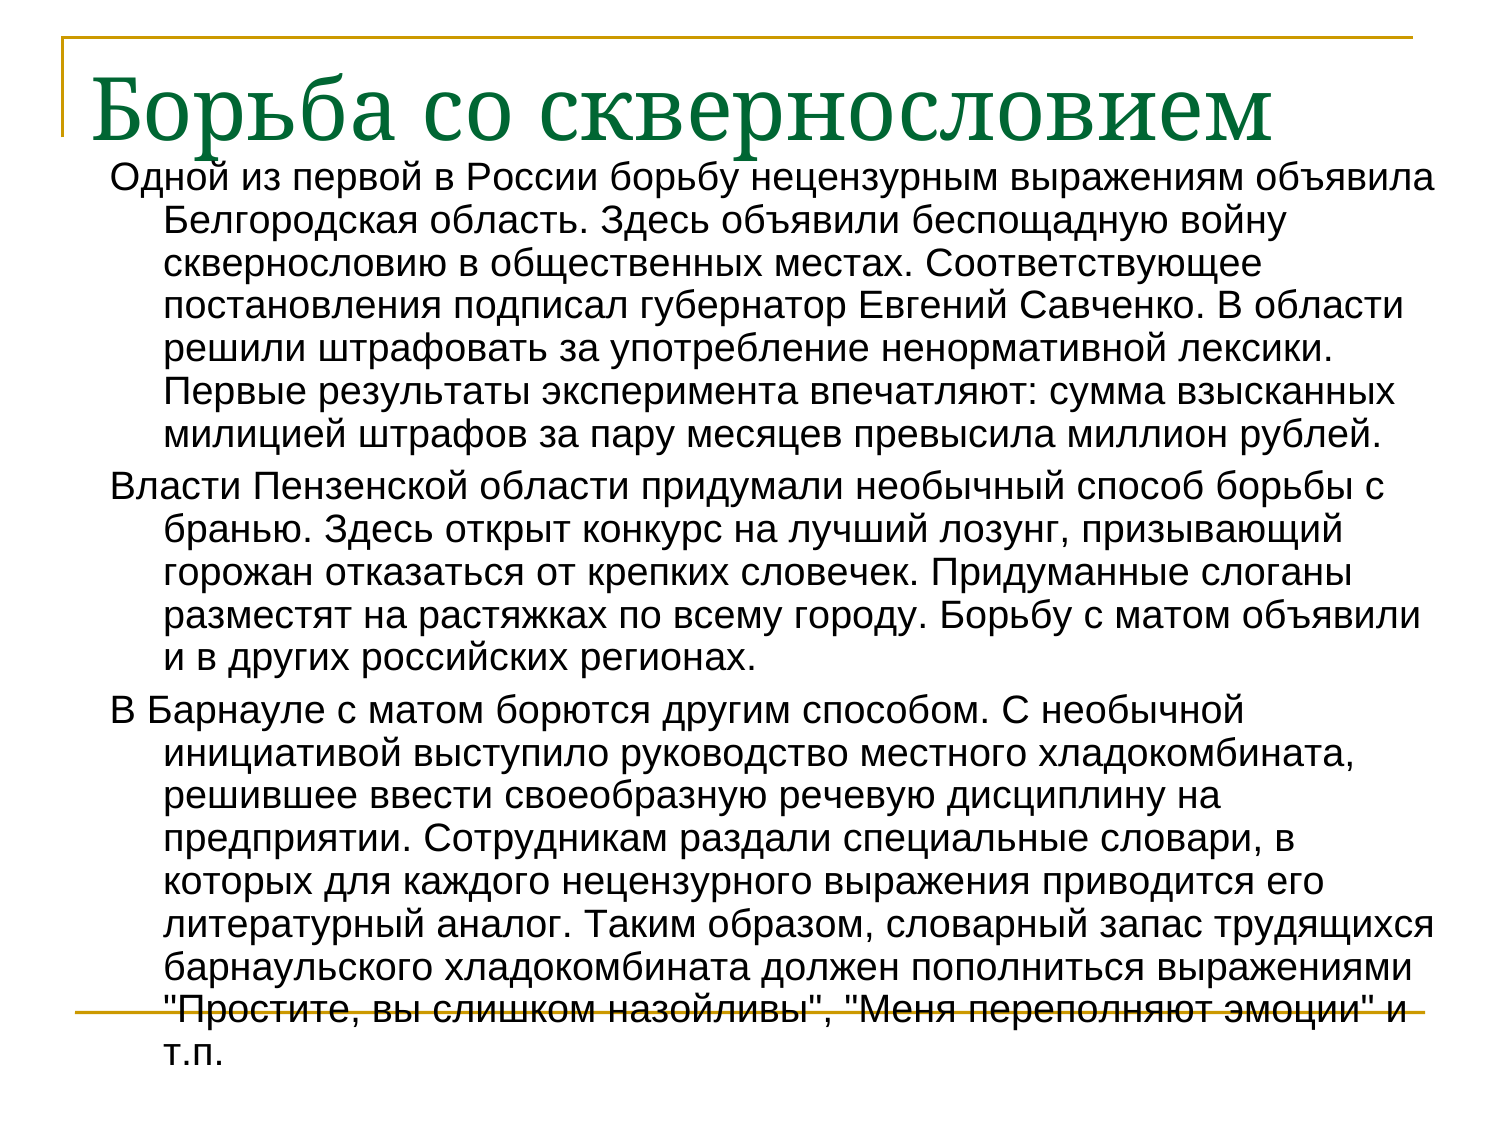

# Борьба со сквернословием
Одной из первой в России борьбу нецензурным выражениям объявила Белгородская область. Здесь объявили беспощадную войну сквернословию в общественных местах. Соответствующее постановления подписал губернатор Евгений Савченко. В области решили штрафовать за употребление ненормативной лексики. Первые результаты эксперимента впечатляют: сумма взысканных милицией штрафов за пару месяцев превысила миллион рублей.
Власти Пензенской области придумали необычный способ борьбы с бранью. Здесь открыт конкурс на лучший лозунг, призывающий горожан отказаться от крепких словечек. Придуманные слоганы разместят на растяжках по всему городу. Борьбу с матом объявили и в других российских регионах.
В Барнауле с матом борются другим способом. С необычной инициативой выступило руководство местного хладокомбината, решившее ввести своеобразную речевую дисциплину на предприятии. Сотрудникам раздали специальные словари, в которых для каждого нецензурного выражения приводится его литературный аналог. Таким образом, словарный запас трудящихся барнаульского хладокомбината должен пополниться выражениями "Простите, вы слишком назойливы", "Меня переполняют эмоции" и т.п.